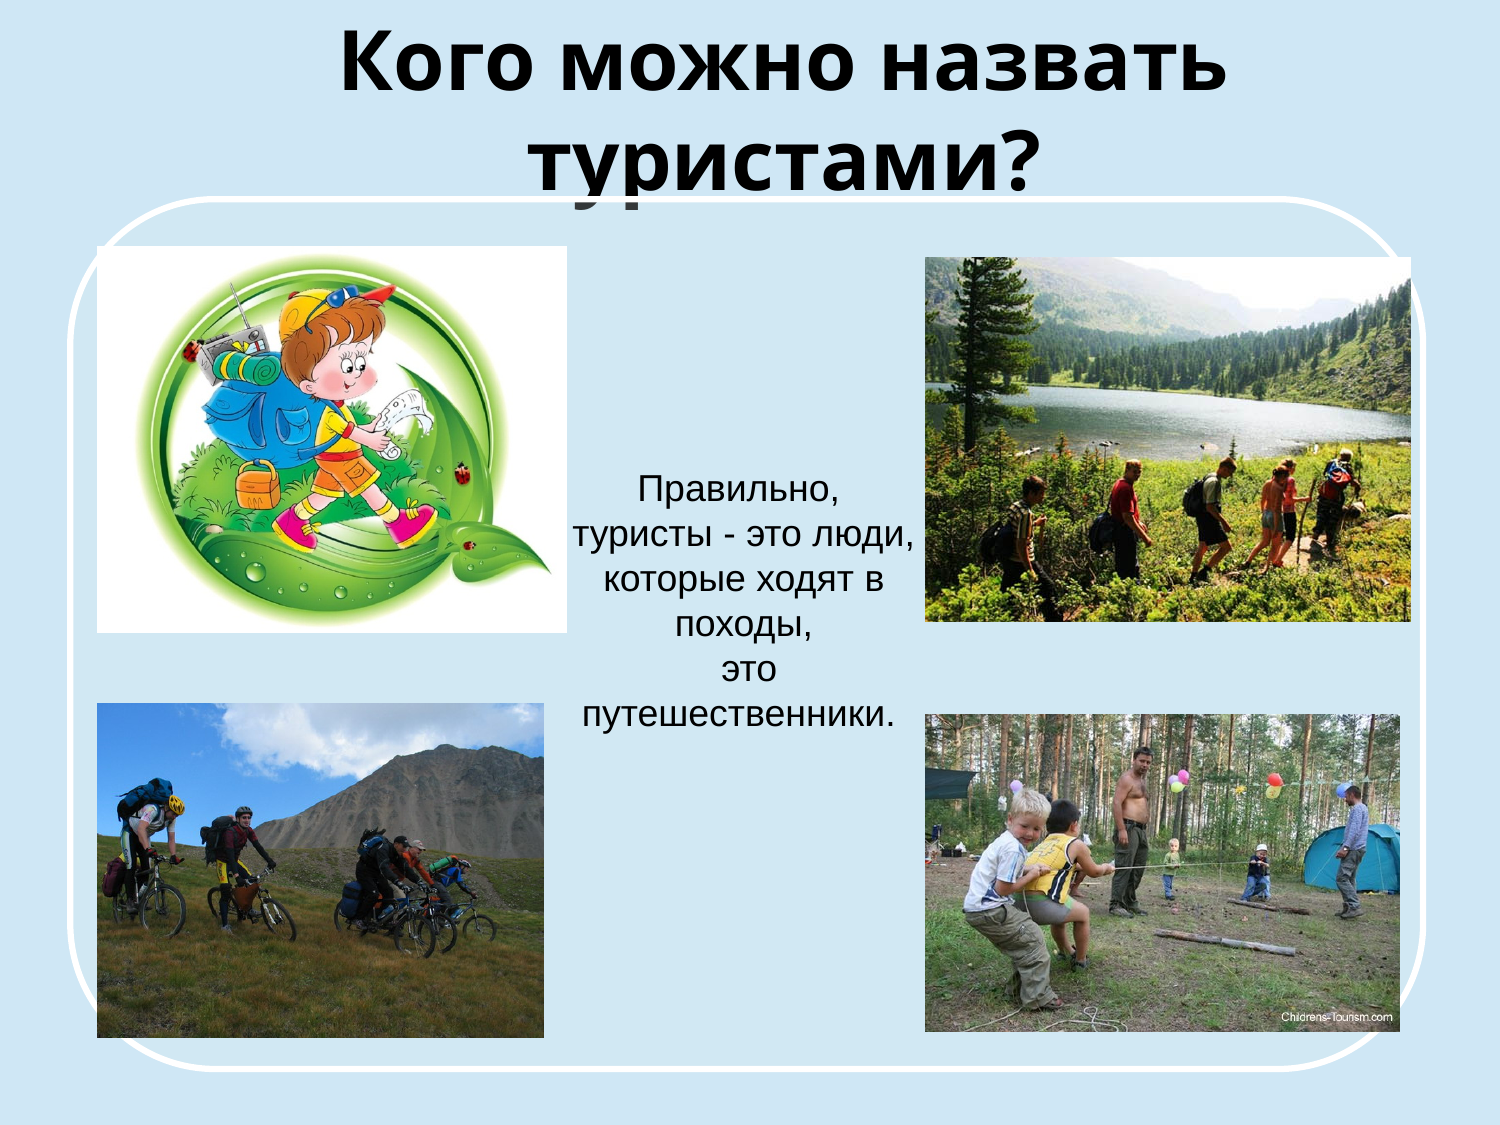

Кого можно назвать туристами?
Правильно,
туристы - это люди, которые ходят в походы,
 это путешественники.